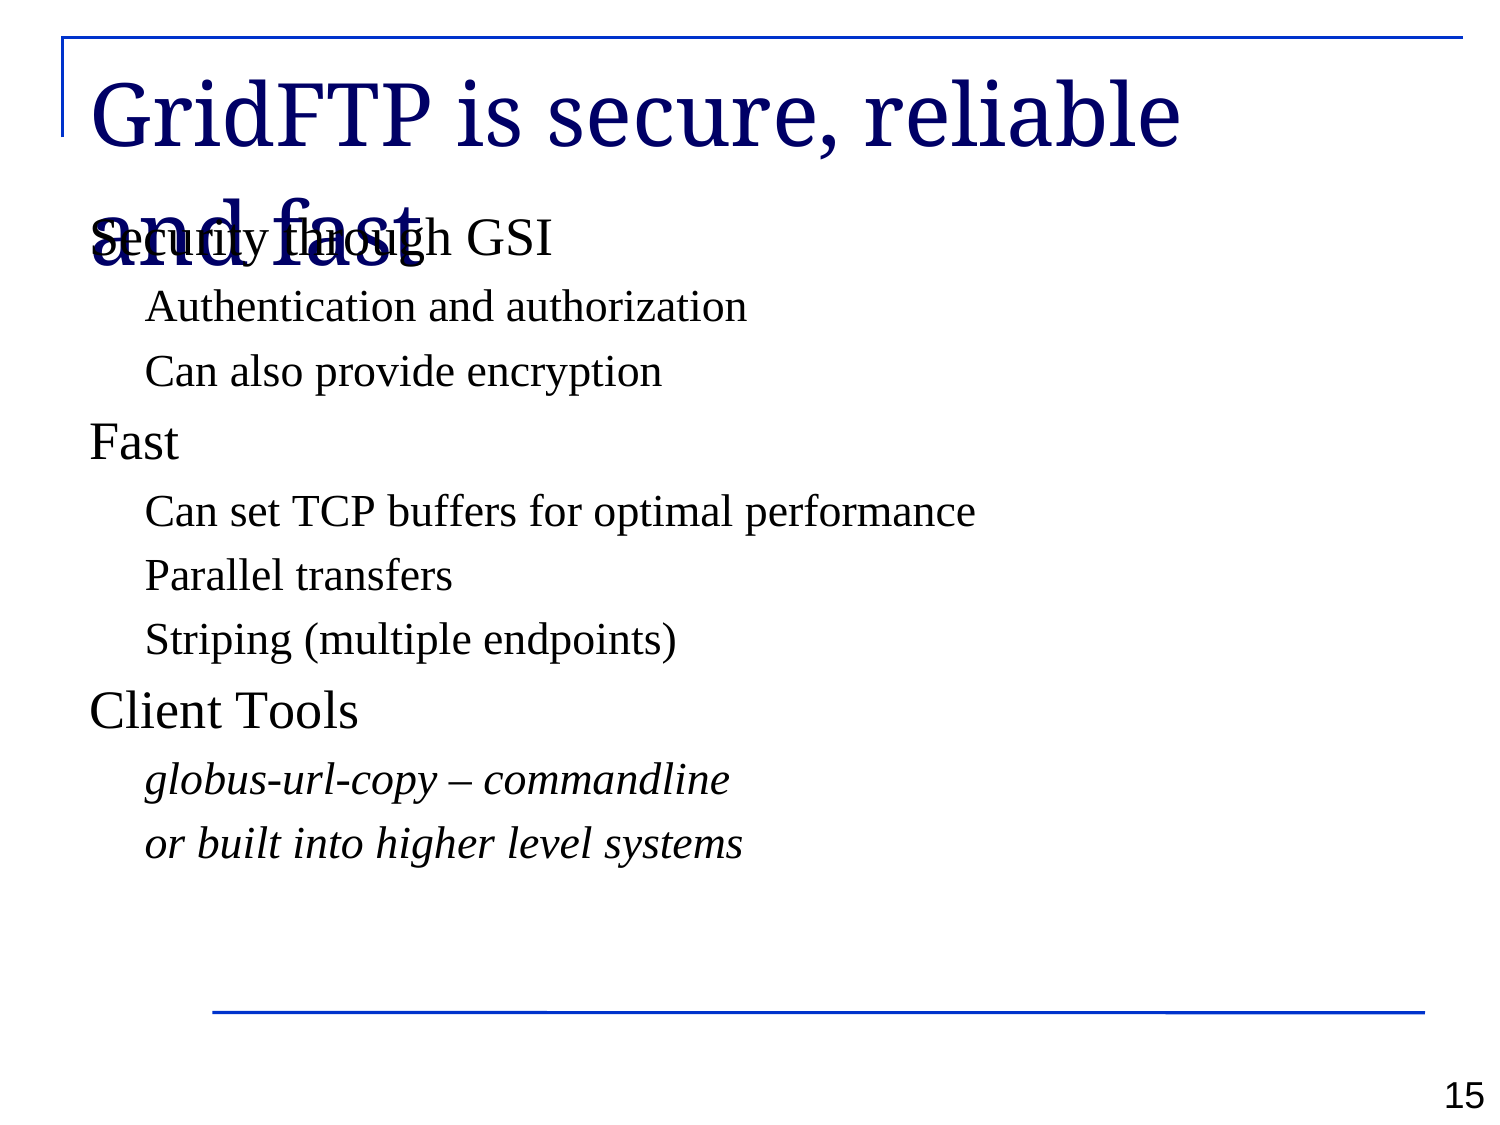

# GridFTP is secure, reliable and fast
Security through GSI
Authentication and authorization
Can also provide encryption
Fast
Can set TCP buffers for optimal performance
Parallel transfers
Striping (multiple endpoints)
Client Tools
globus-url-copy – commandline
or built into higher level systems